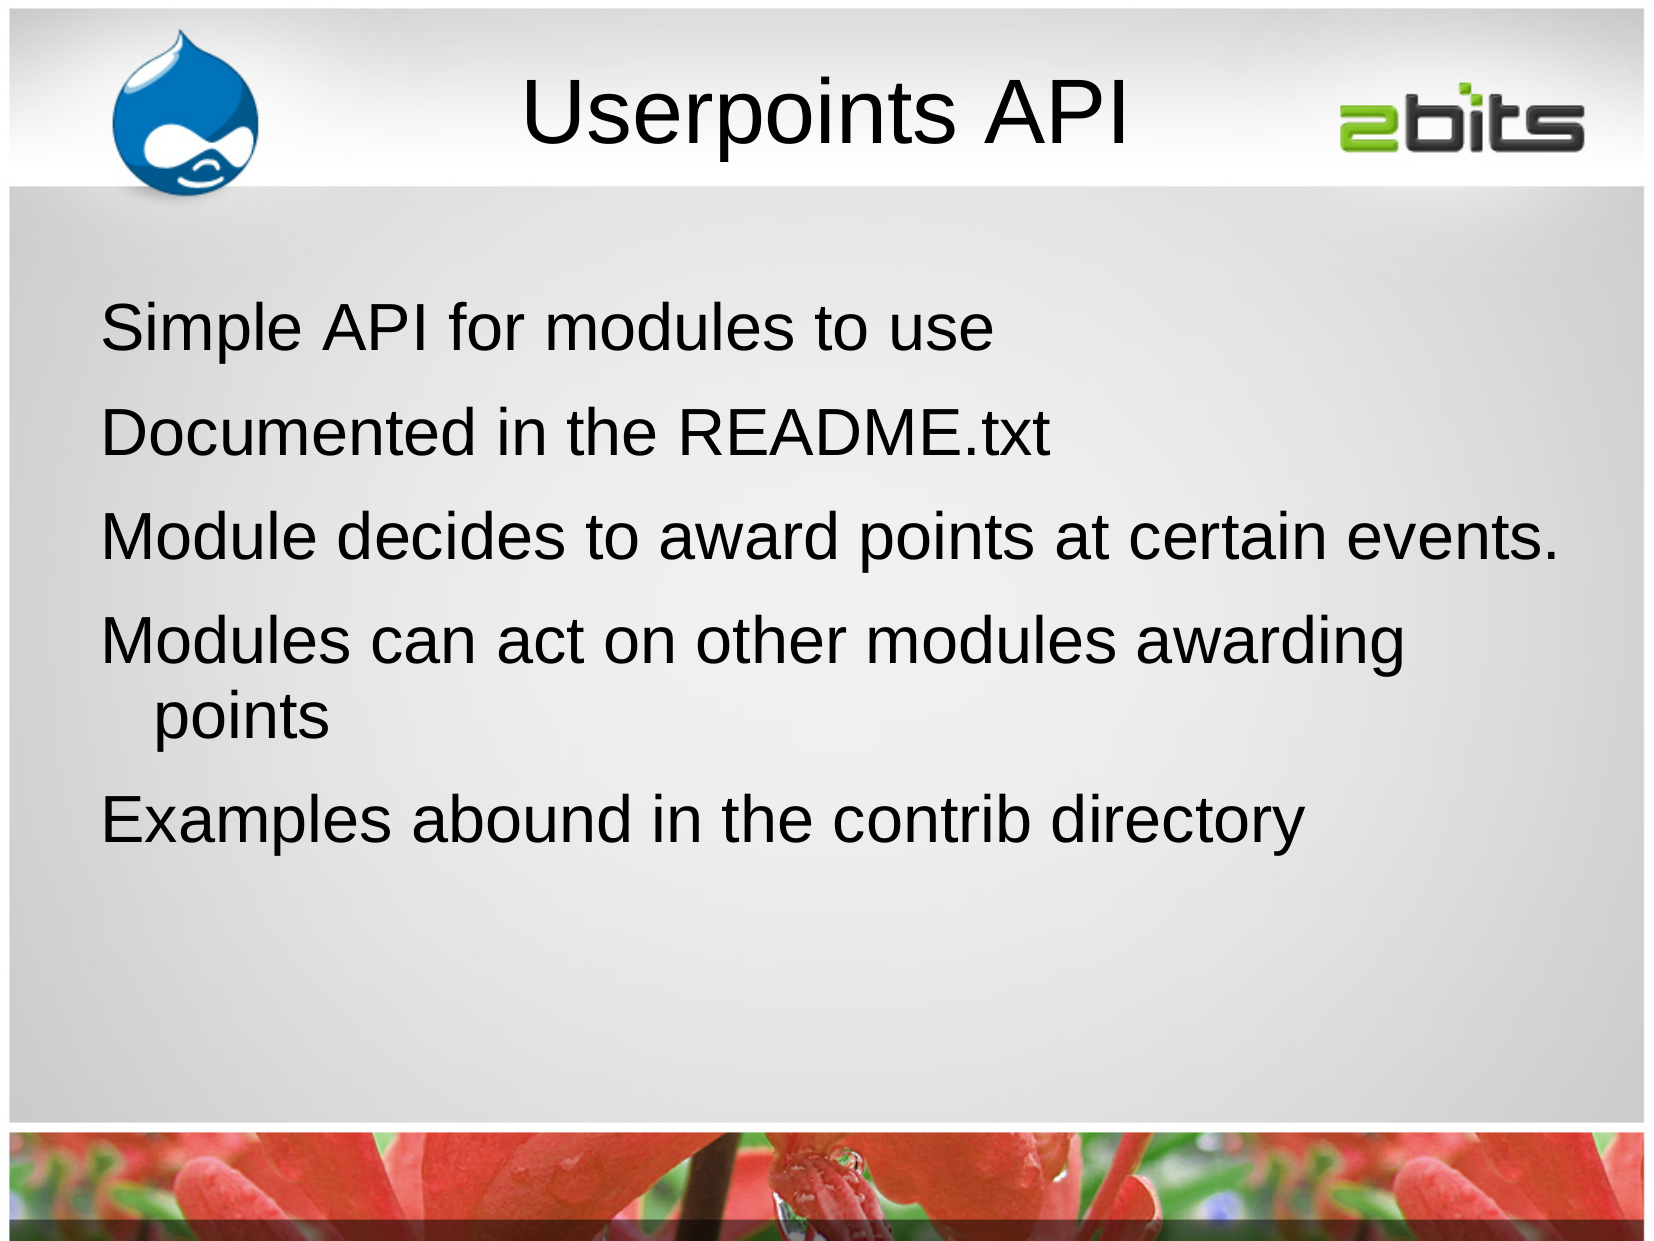

# Userpoints API
Simple API for modules to use
Documented in the README.txt
Module decides to award points at certain events.
Modules can act on other modules awarding points
Examples abound in the contrib directory